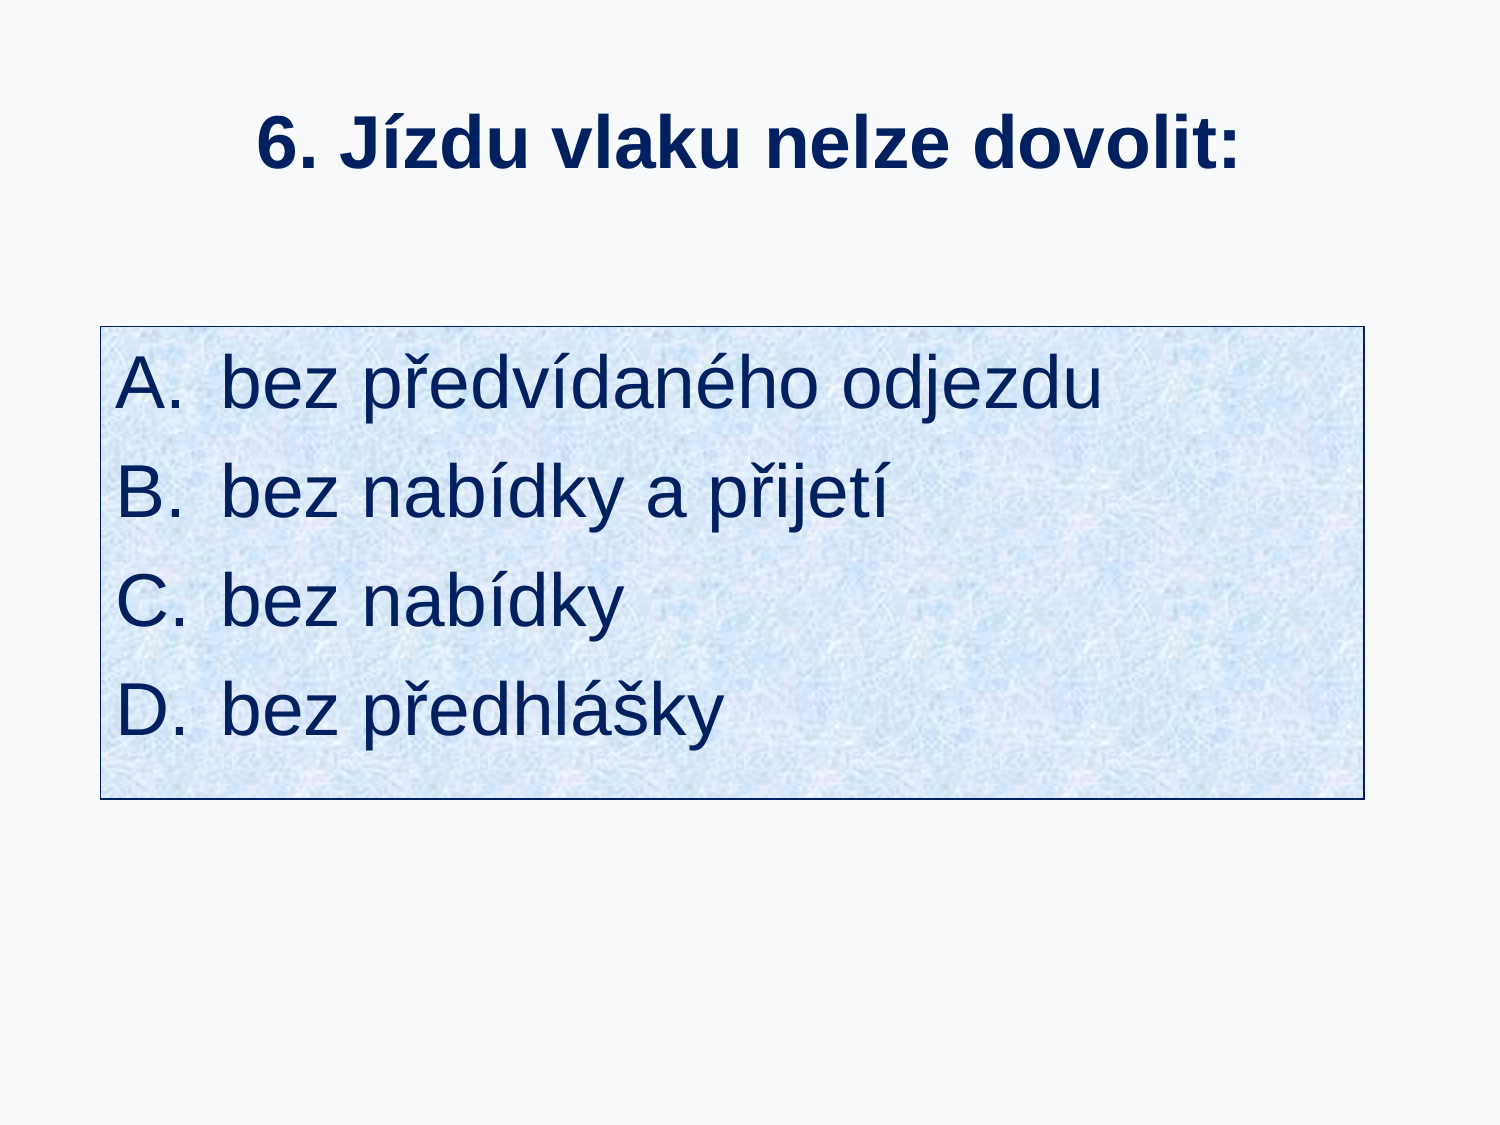

# 6. Jízdu vlaku nelze dovolit:
 bez předvídaného odjezdu
 bez nabídky a přijetí
 bez nabídky
 bez předhlášky